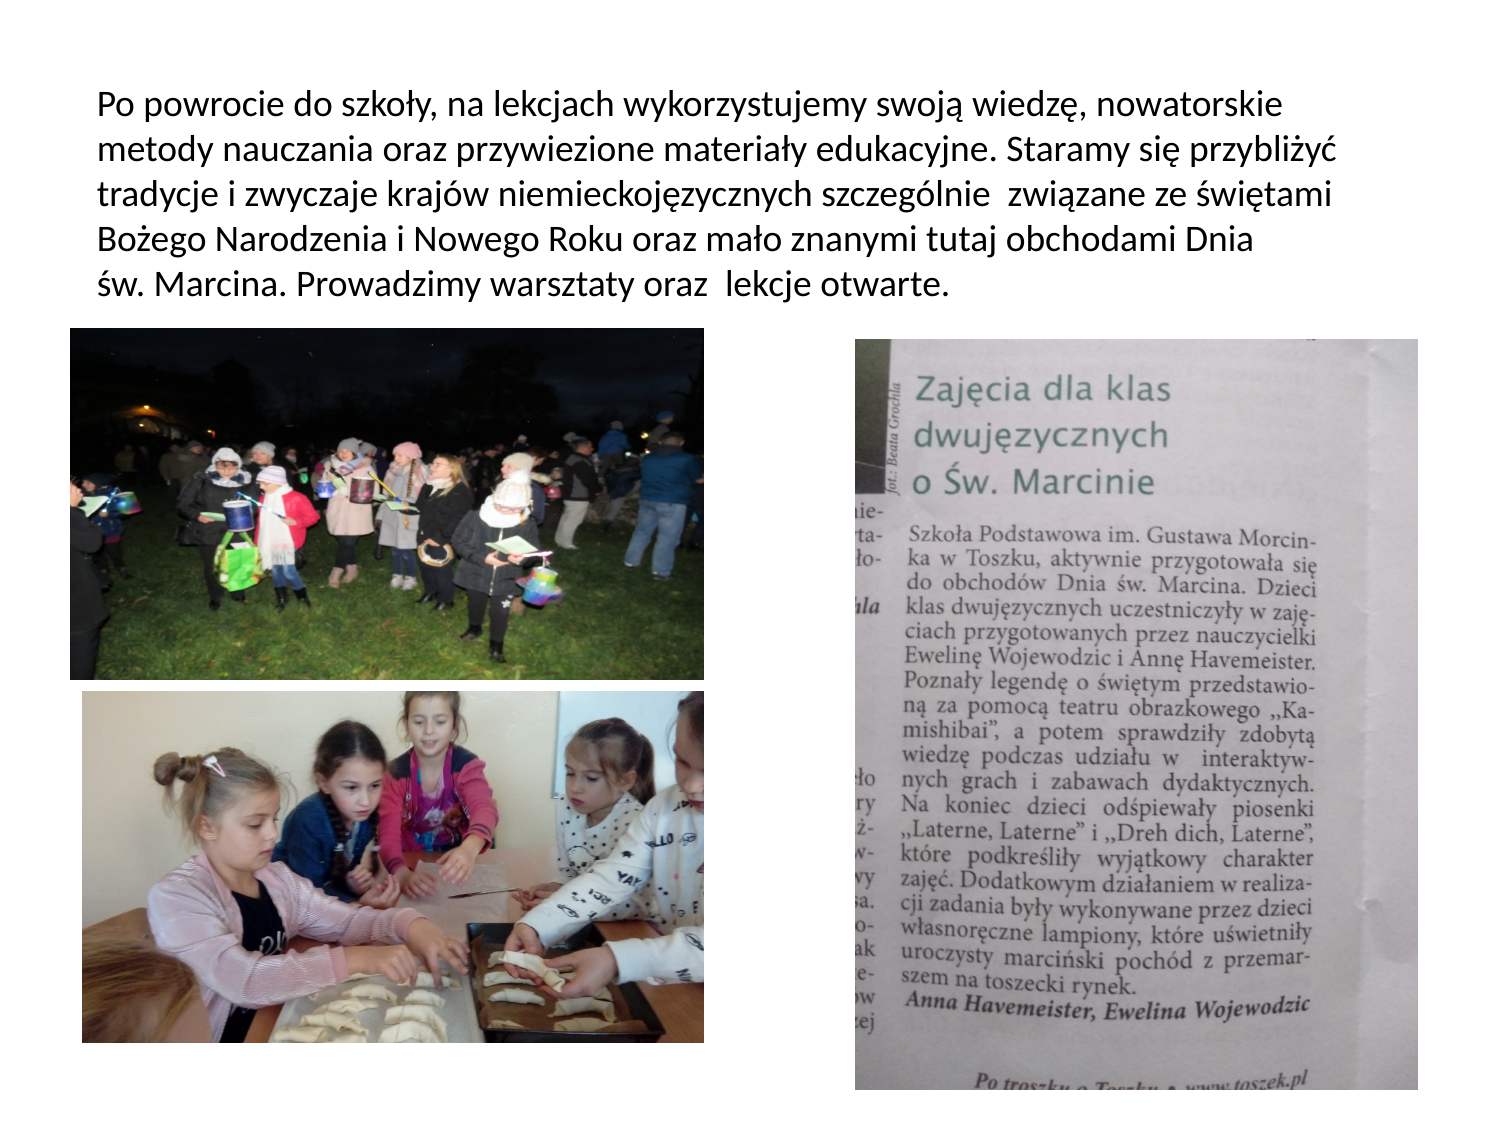

Po powrocie do szkoły, na lekcjach wykorzystujemy swoją wiedzę, nowatorskie metody nauczania oraz przywiezione materiały edukacyjne. Staramy się przybliżyć tradycje i zwyczaje krajów niemieckojęzycznych szczególnie związane ze świętami Bożego Narodzenia i Nowego Roku oraz mało znanymi tutaj obchodami Dnia
św. Marcina. Prowadzimy warsztaty oraz lekcje otwarte.